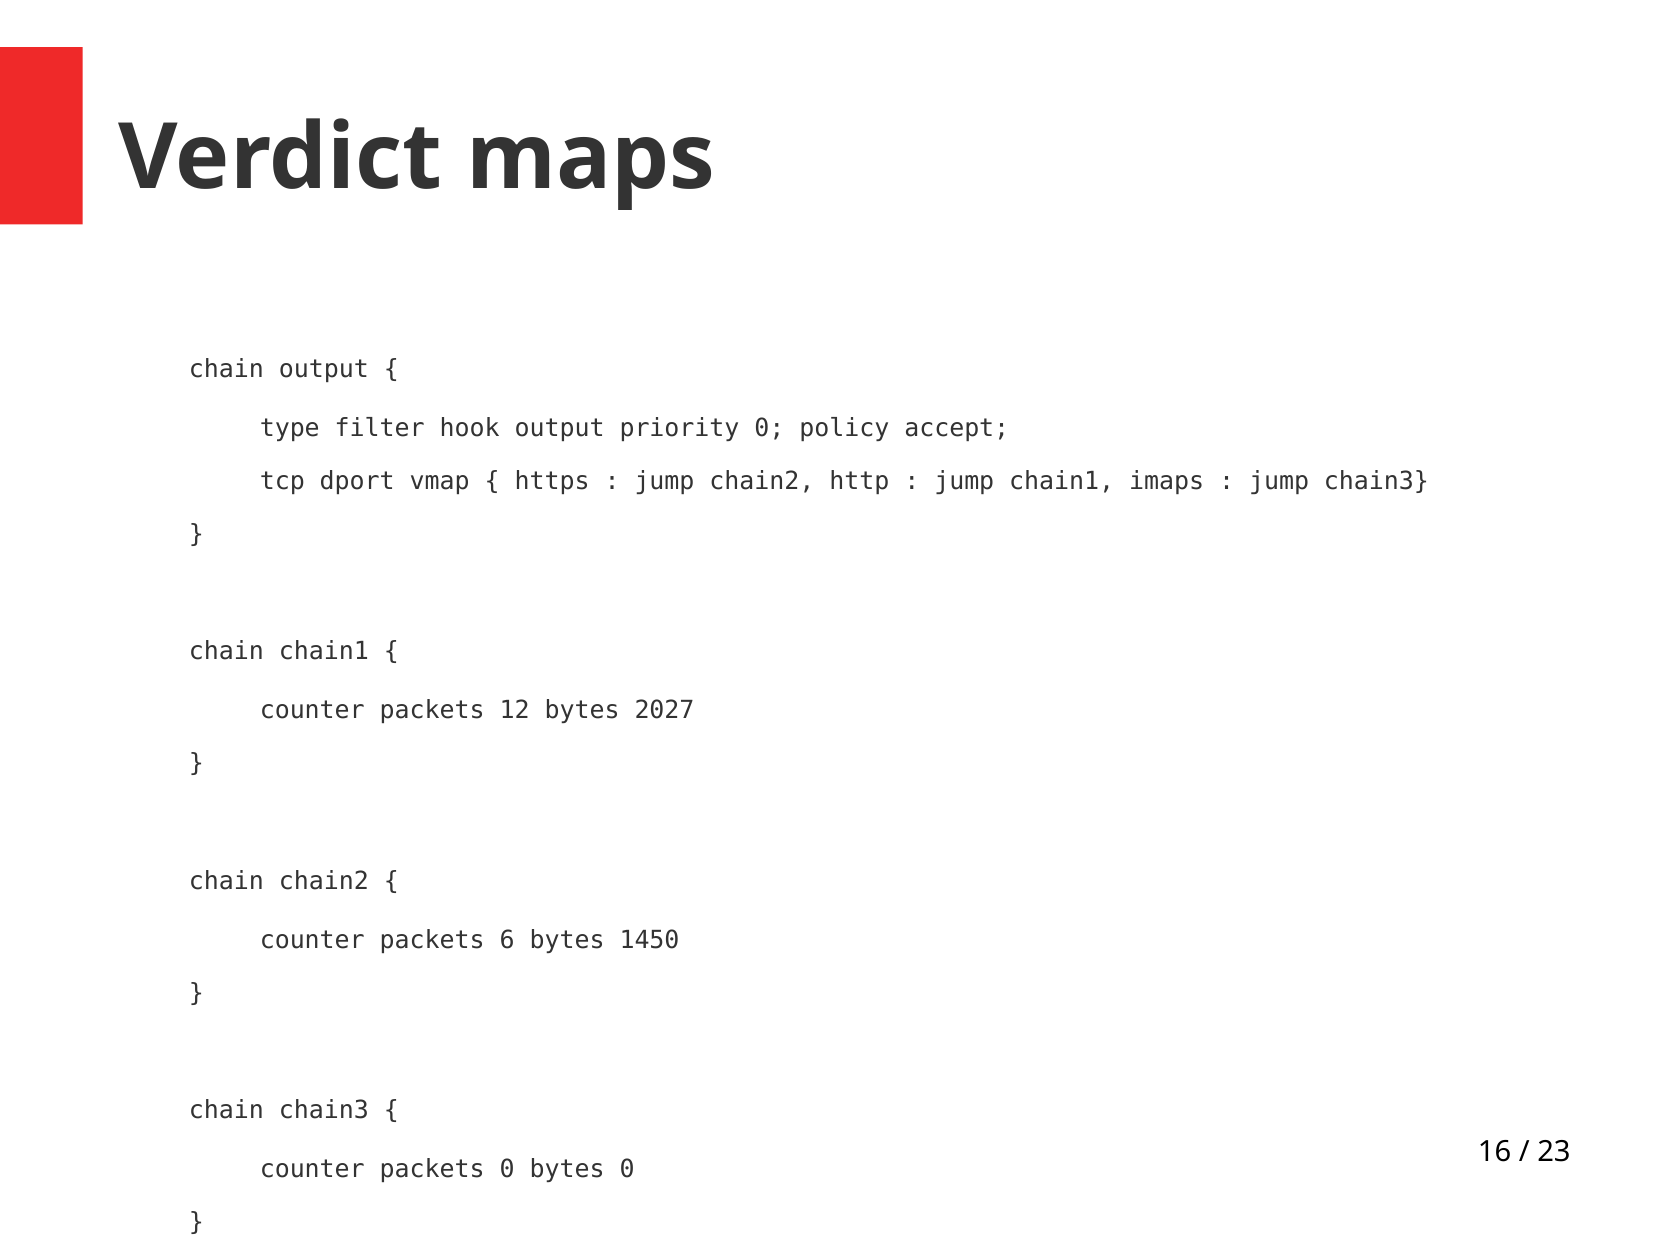

# Verdict maps
chain output {
type filter hook output priority 0; policy accept;
tcp dport vmap { https : jump chain2, http : jump chain1, imaps : jump chain3}
}
chain chain1 {
counter packets 12 bytes 2027
}
chain chain2 {
counter packets 6 bytes 1450
}
chain chain3 {
counter packets 0 bytes 0
}
16